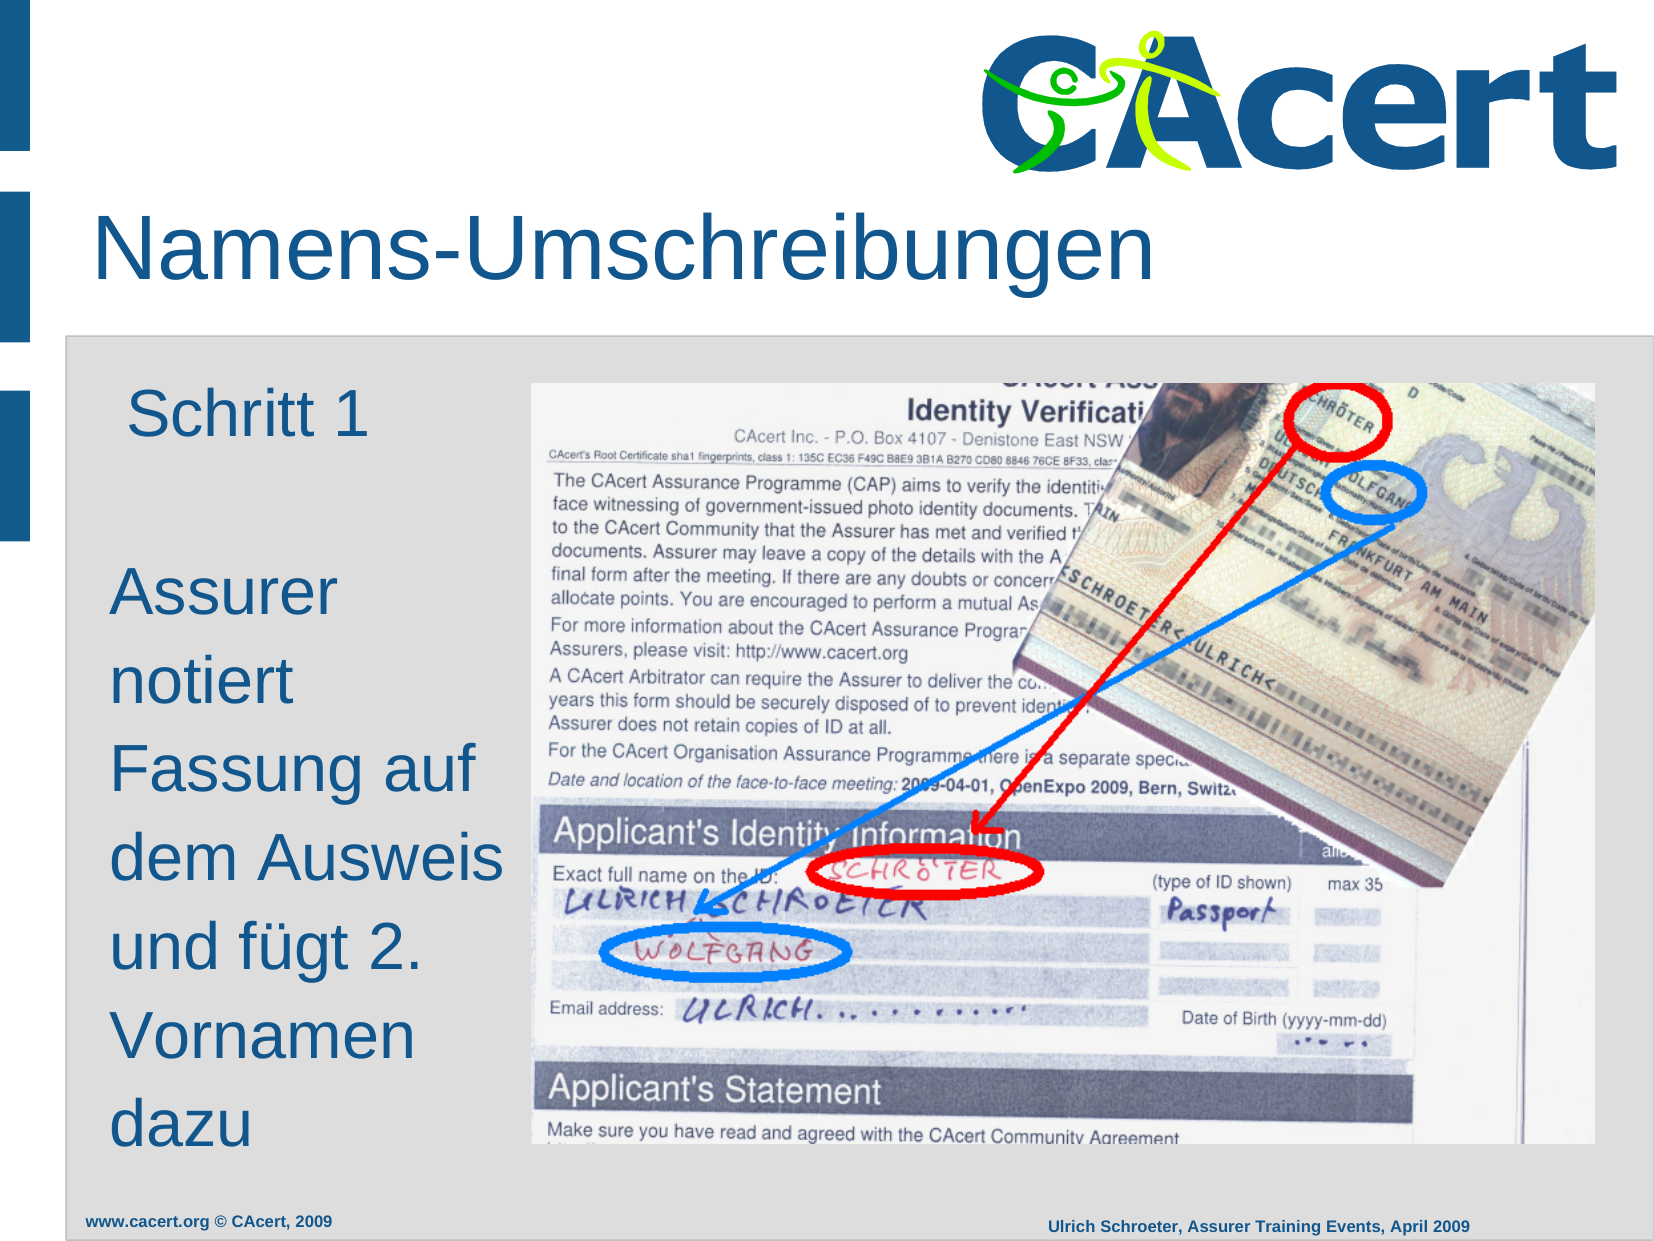

Namens-Umschreibungen
Schritt 1
Assurer
notiert
Fassung auf
dem Ausweis
und fügt 2.
Vornamen
dazu